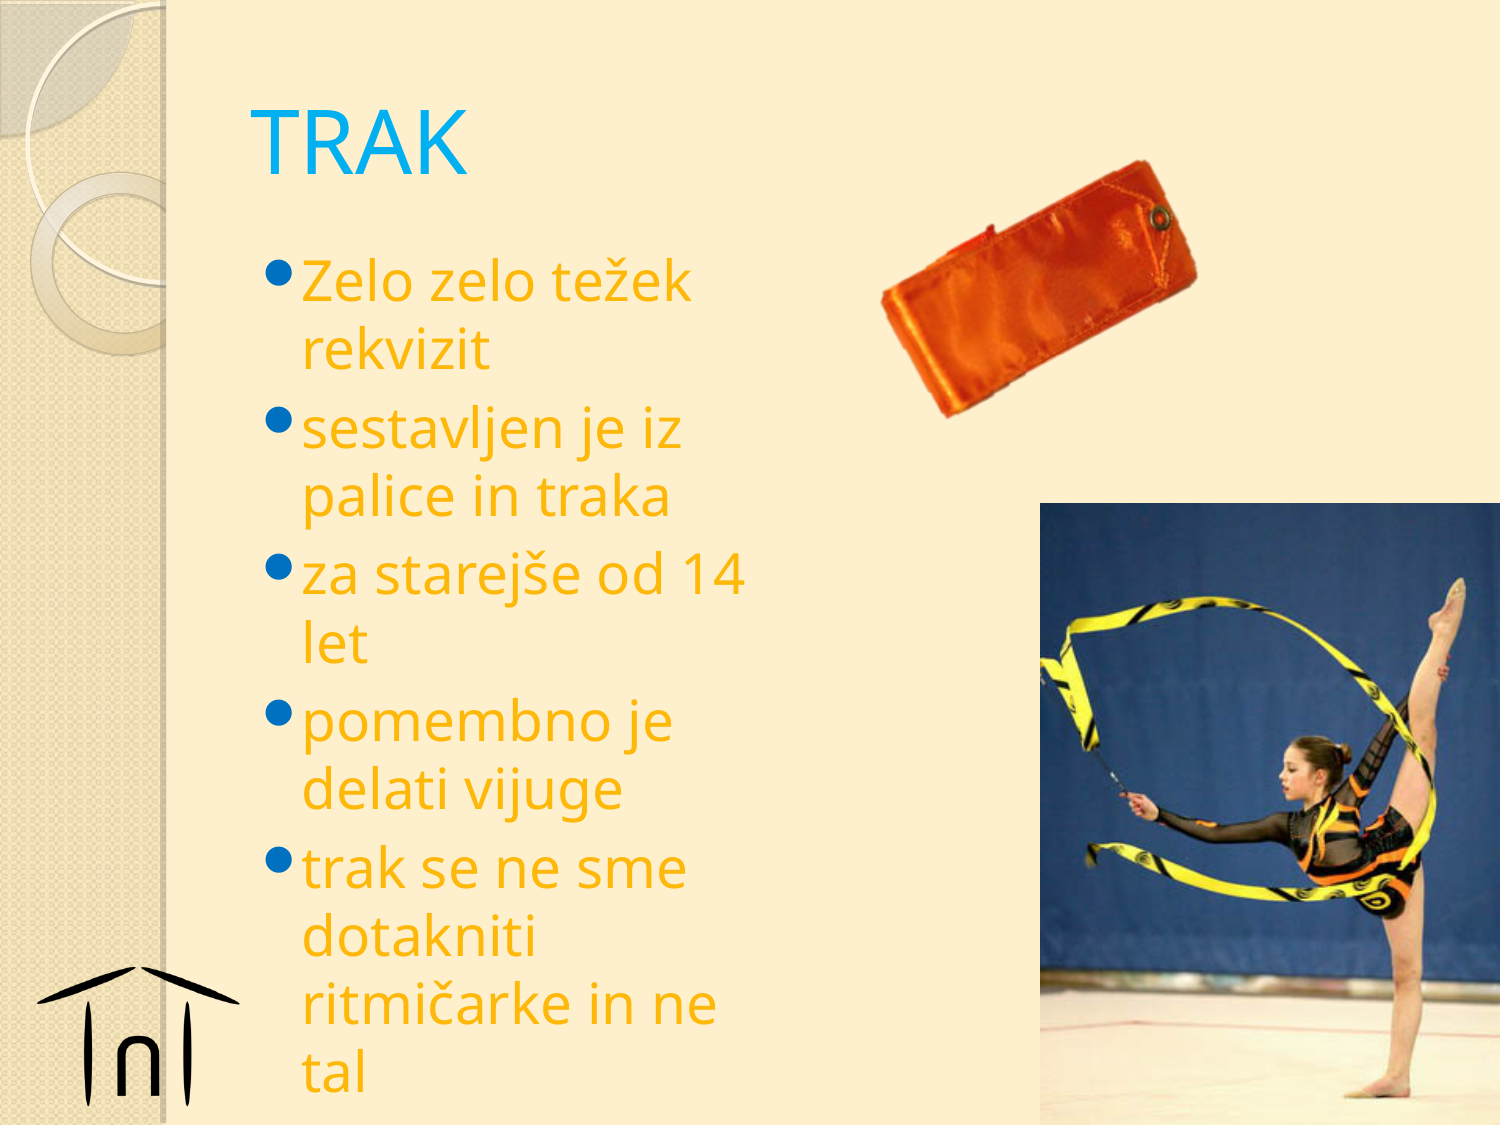

# TRAK
Zelo zelo težek rekvizit
sestavljen je iz palice in traka
za starejše od 14 let
pomembno je delati vijuge
trak se ne sme dotakniti ritmičarke in ne tal